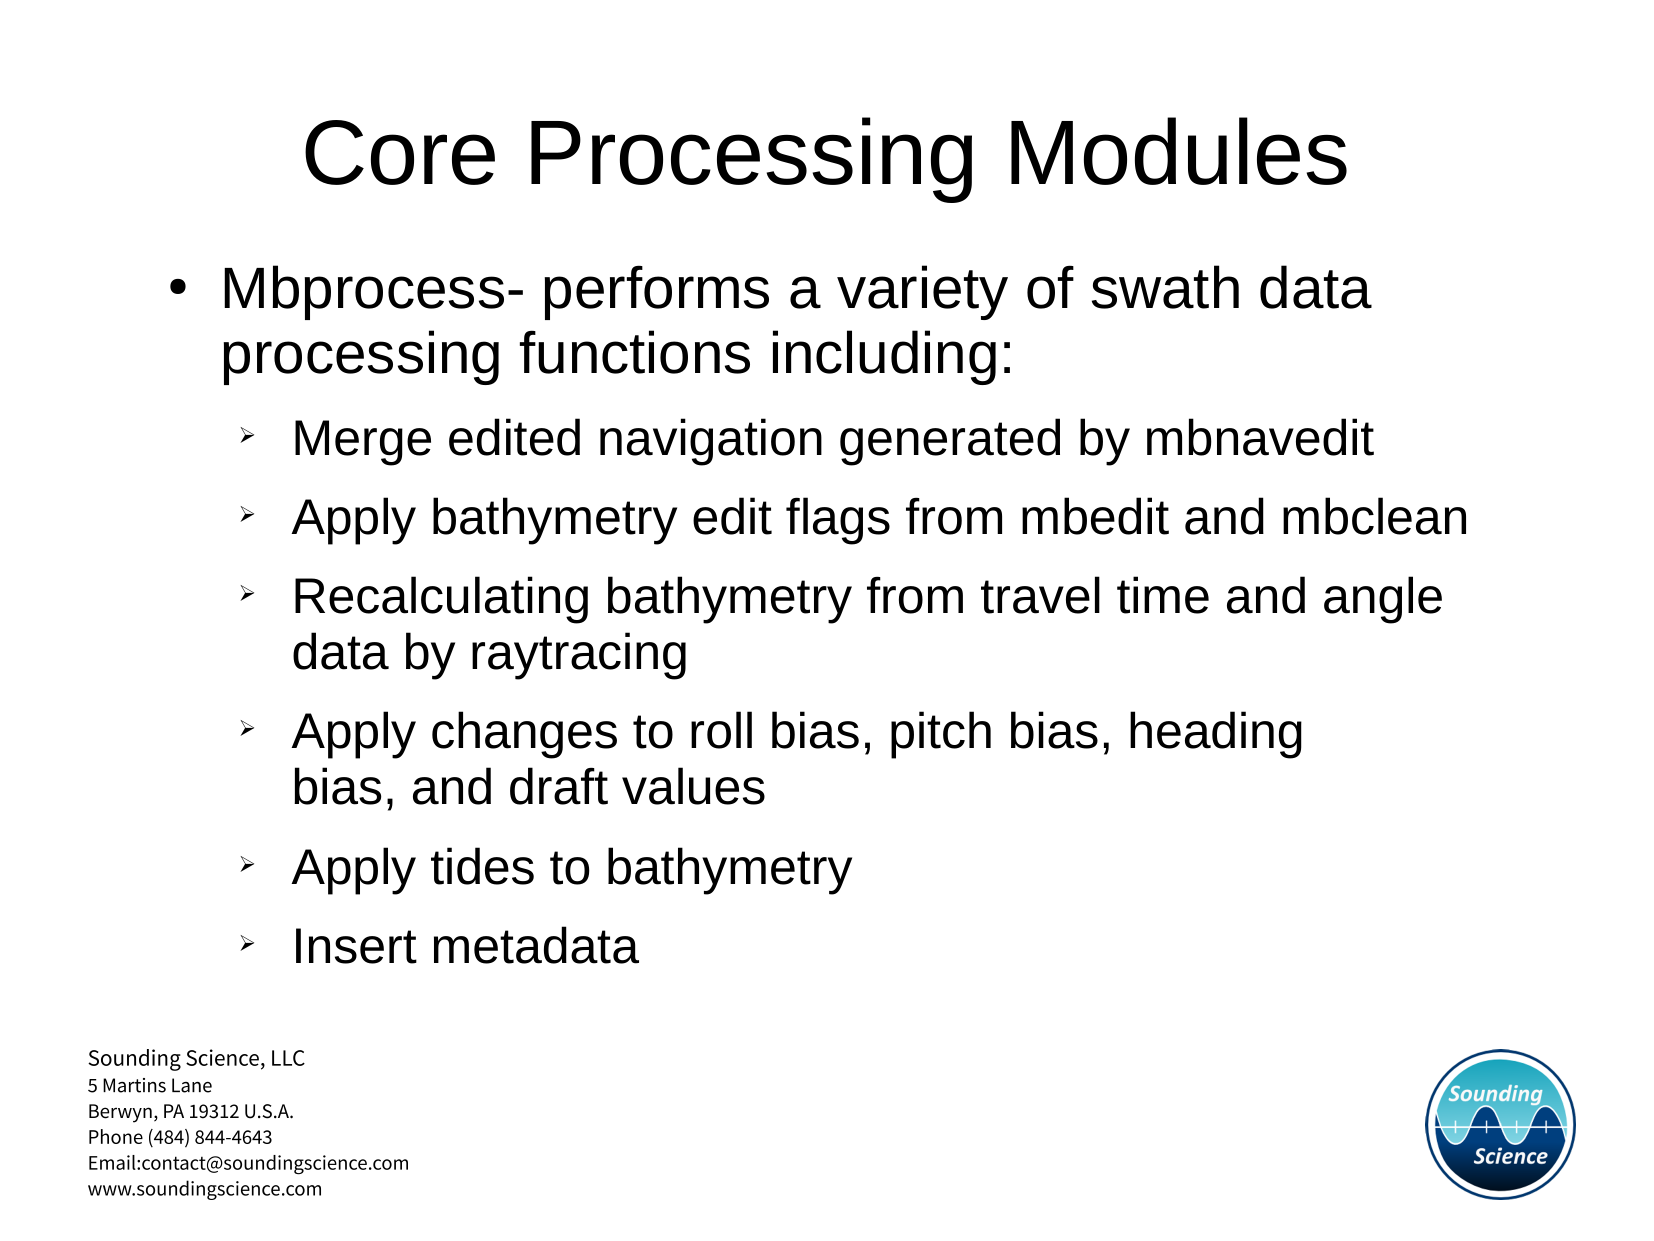

# Core Processing Modules
Mbprocess- performs a variety of swath data processing functions including:
Merge edited navigation generated by mbnavedit
Apply bathymetry edit flags from mbedit and mbclean
Recalculating bathymetry from travel time and angle data by raytracing
Apply changes to roll bias, pitch bias, heading bias, and draft values
Apply tides to bathymetry
Insert metadata